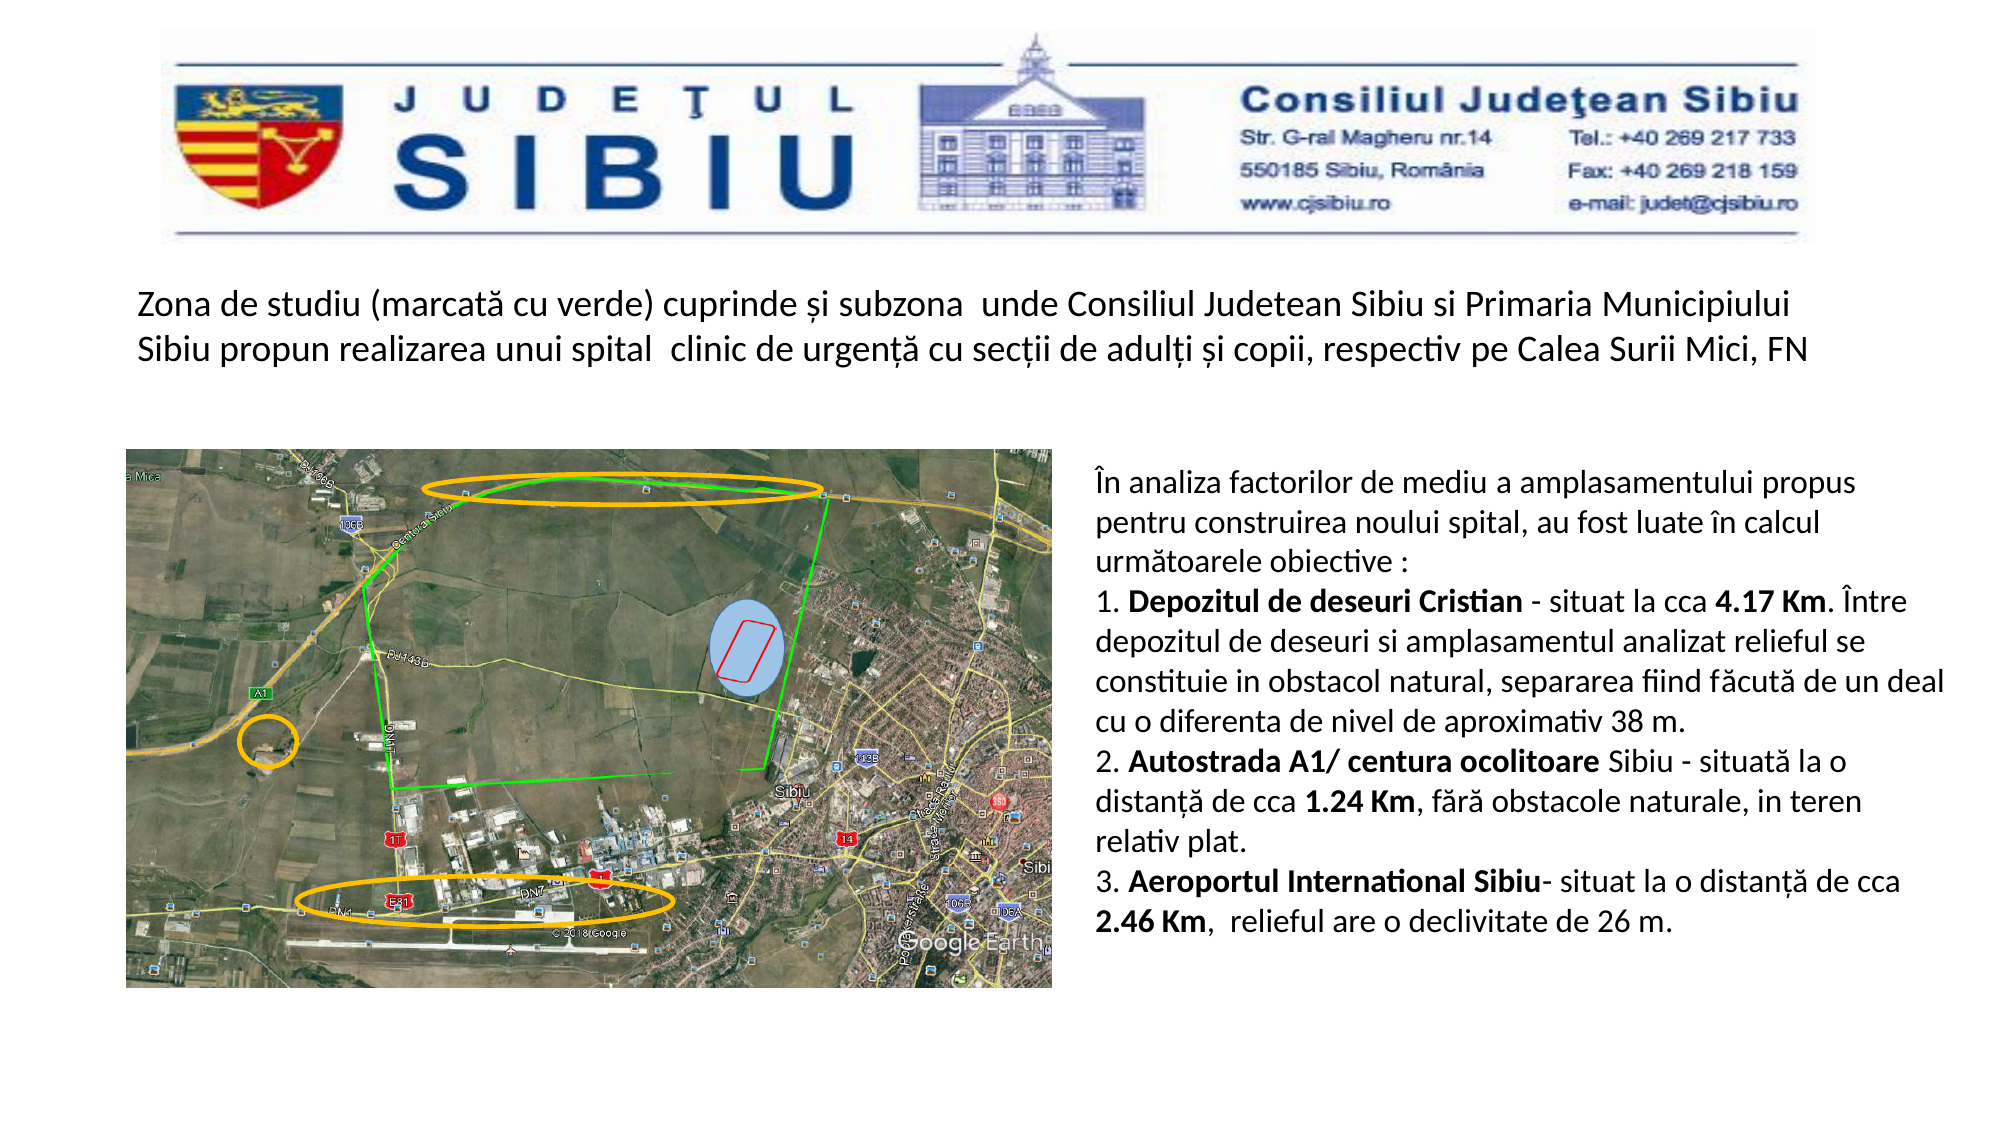

#
Zona de studiu (marcată cu verde) cuprinde și subzona unde Consiliul Judetean Sibiu si Primaria Municipiului Sibiu propun realizarea unui spital clinic de urgență cu secții de adulți și copii, respectiv pe Calea Surii Mici, FN
În analiza factorilor de mediu a amplasamentului propus pentru construirea noului spital, au fost luate în calcul următoarele obiective :
1. Depozitul de deseuri Cristian - situat la cca 4.17 Km. Între depozitul de deseuri si amplasamentul analizat relieful se constituie in obstacol natural, separarea fiind făcută de un deal cu o diferenta de nivel de aproximativ 38 m.
2. Autostrada A1/ centura ocolitoare Sibiu - situată la o distanță de cca 1.24 Km, fără obstacole naturale, in teren relativ plat.
3. Aeroportul International Sibiu- situat la o distanță de cca 2.46 Km, relieful are o declivitate de 26 m.